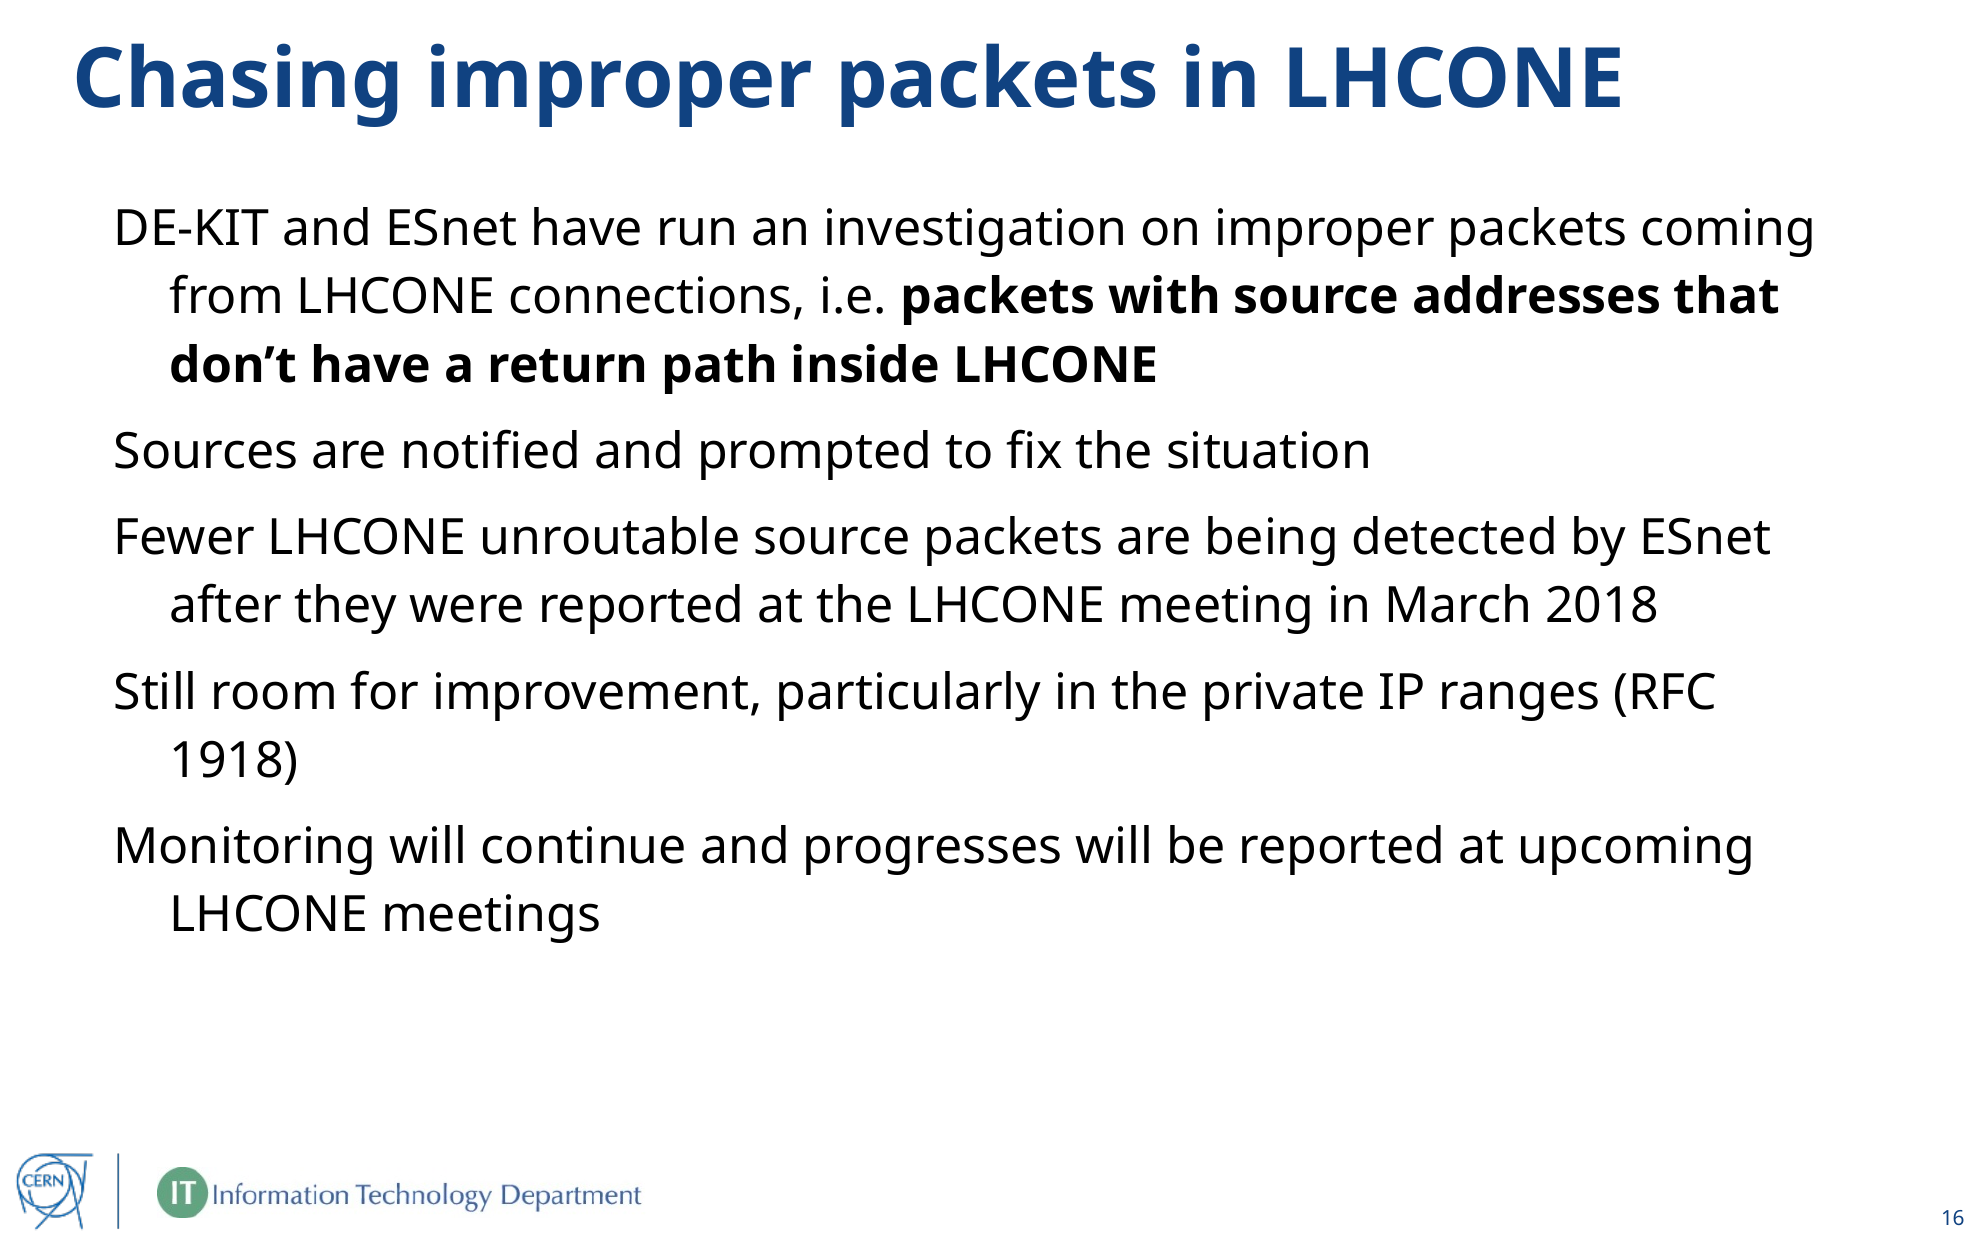

# Chasing improper packets in LHCONE
DE-KIT and ESnet have run an investigation on improper packets coming from LHCONE connections, i.e. packets with source addresses that don’t have a return path inside LHCONE
Sources are notified and prompted to fix the situation
Fewer LHCONE unroutable source packets are being detected by ESnet after they were reported at the LHCONE meeting in March 2018
Still room for improvement, particularly in the private IP ranges (RFC 1918)
Monitoring will continue and progresses will be reported at upcoming LHCONE meetings